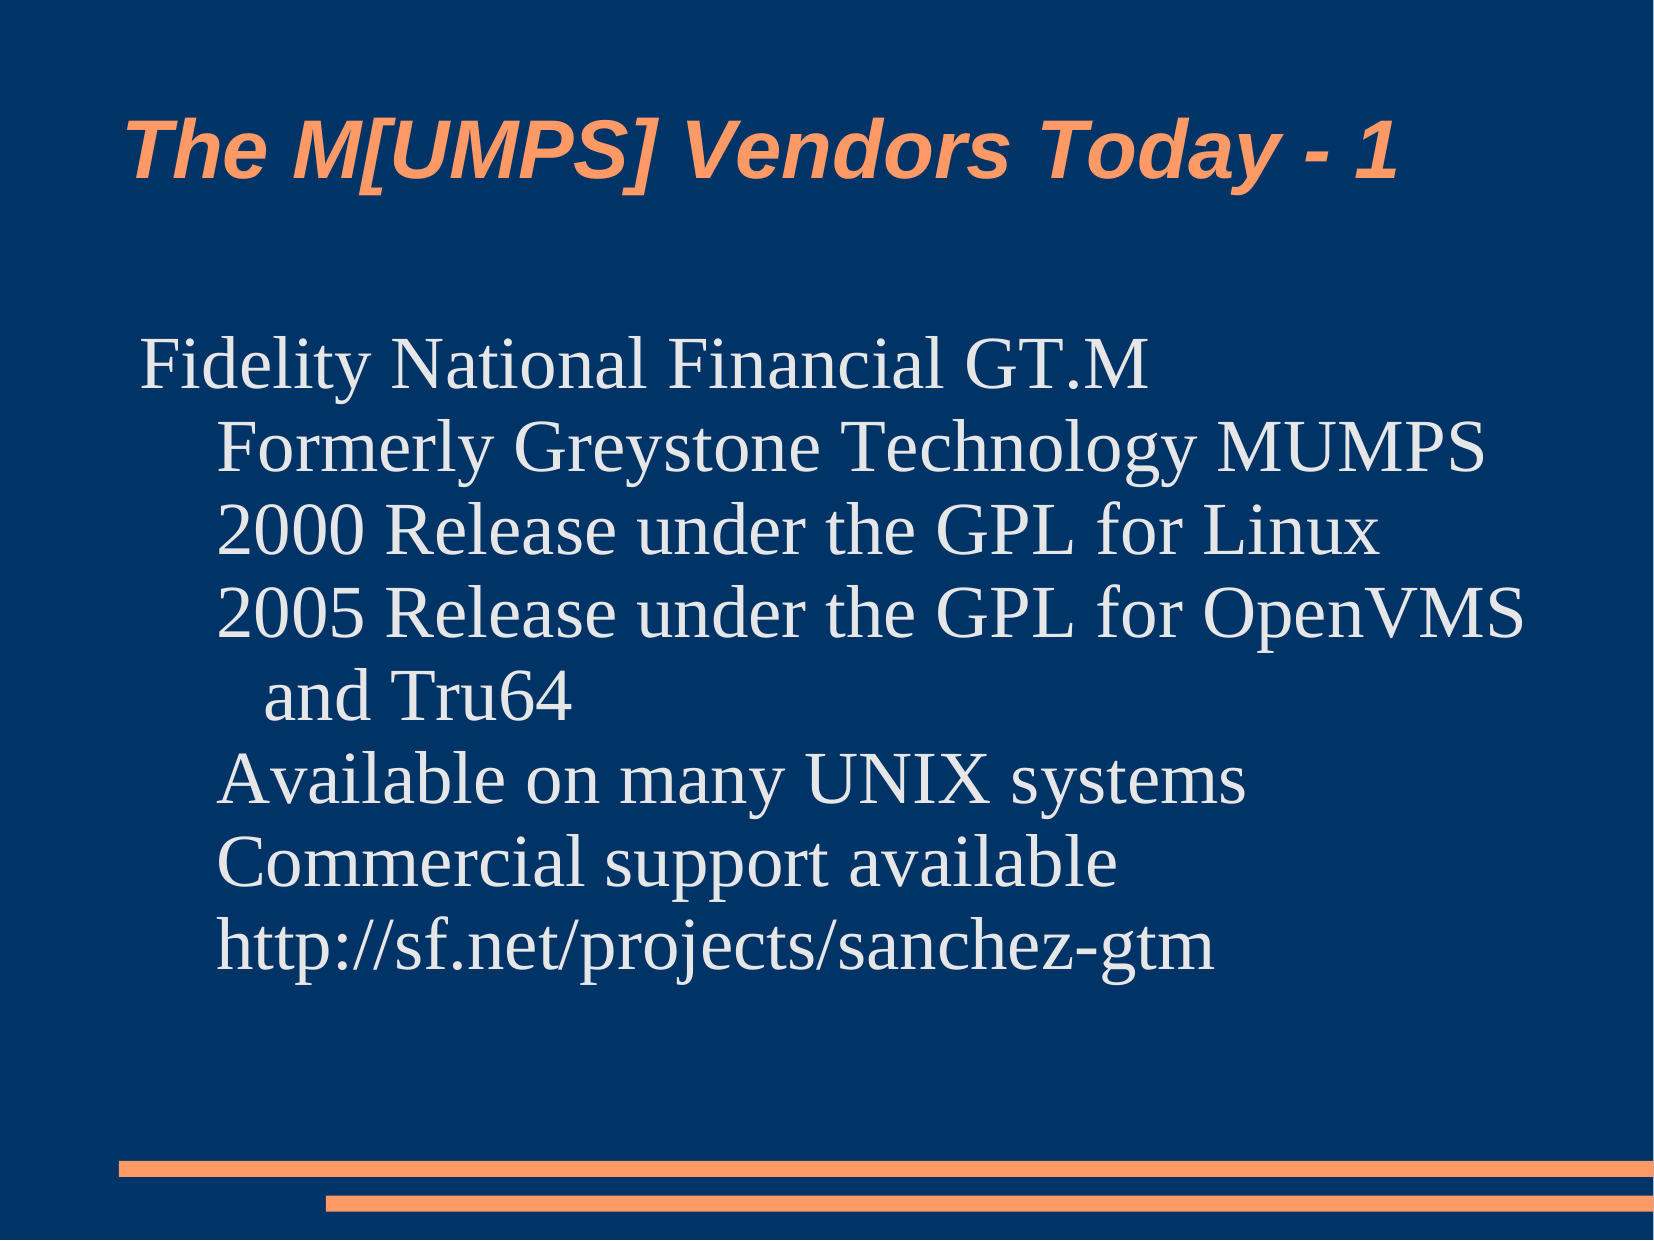

# The M[UMPS] Vendors Today - 1
Fidelity National Financial GT.M
Formerly Greystone Technology MUMPS
2000 Release under the GPL for Linux
2005 Release under the GPL for OpenVMS and Tru64
Available on many UNIX systems
Commercial support available
http://sf.net/projects/sanchez-gtm